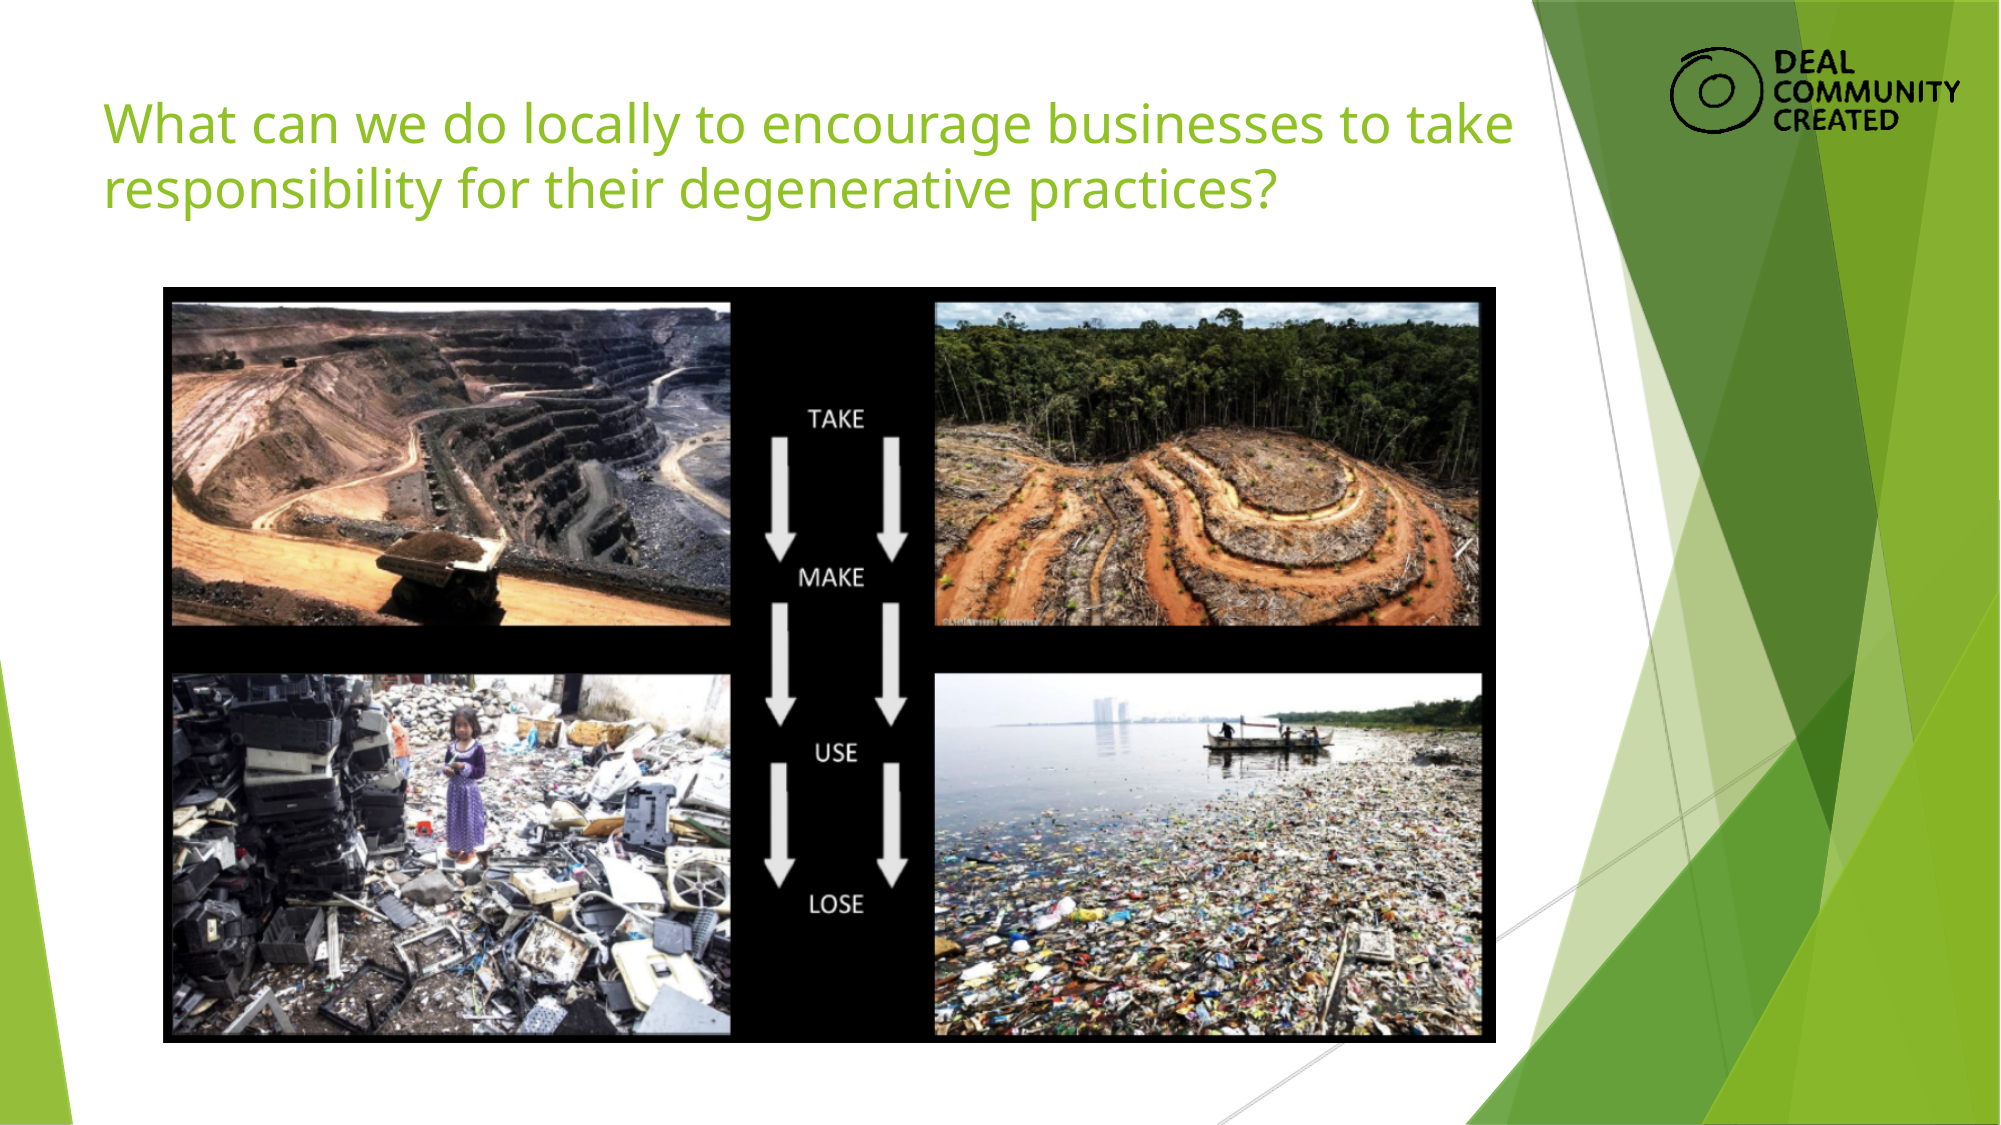

What can we do locally to encourage businesses to take responsibility for their degenerative practices?